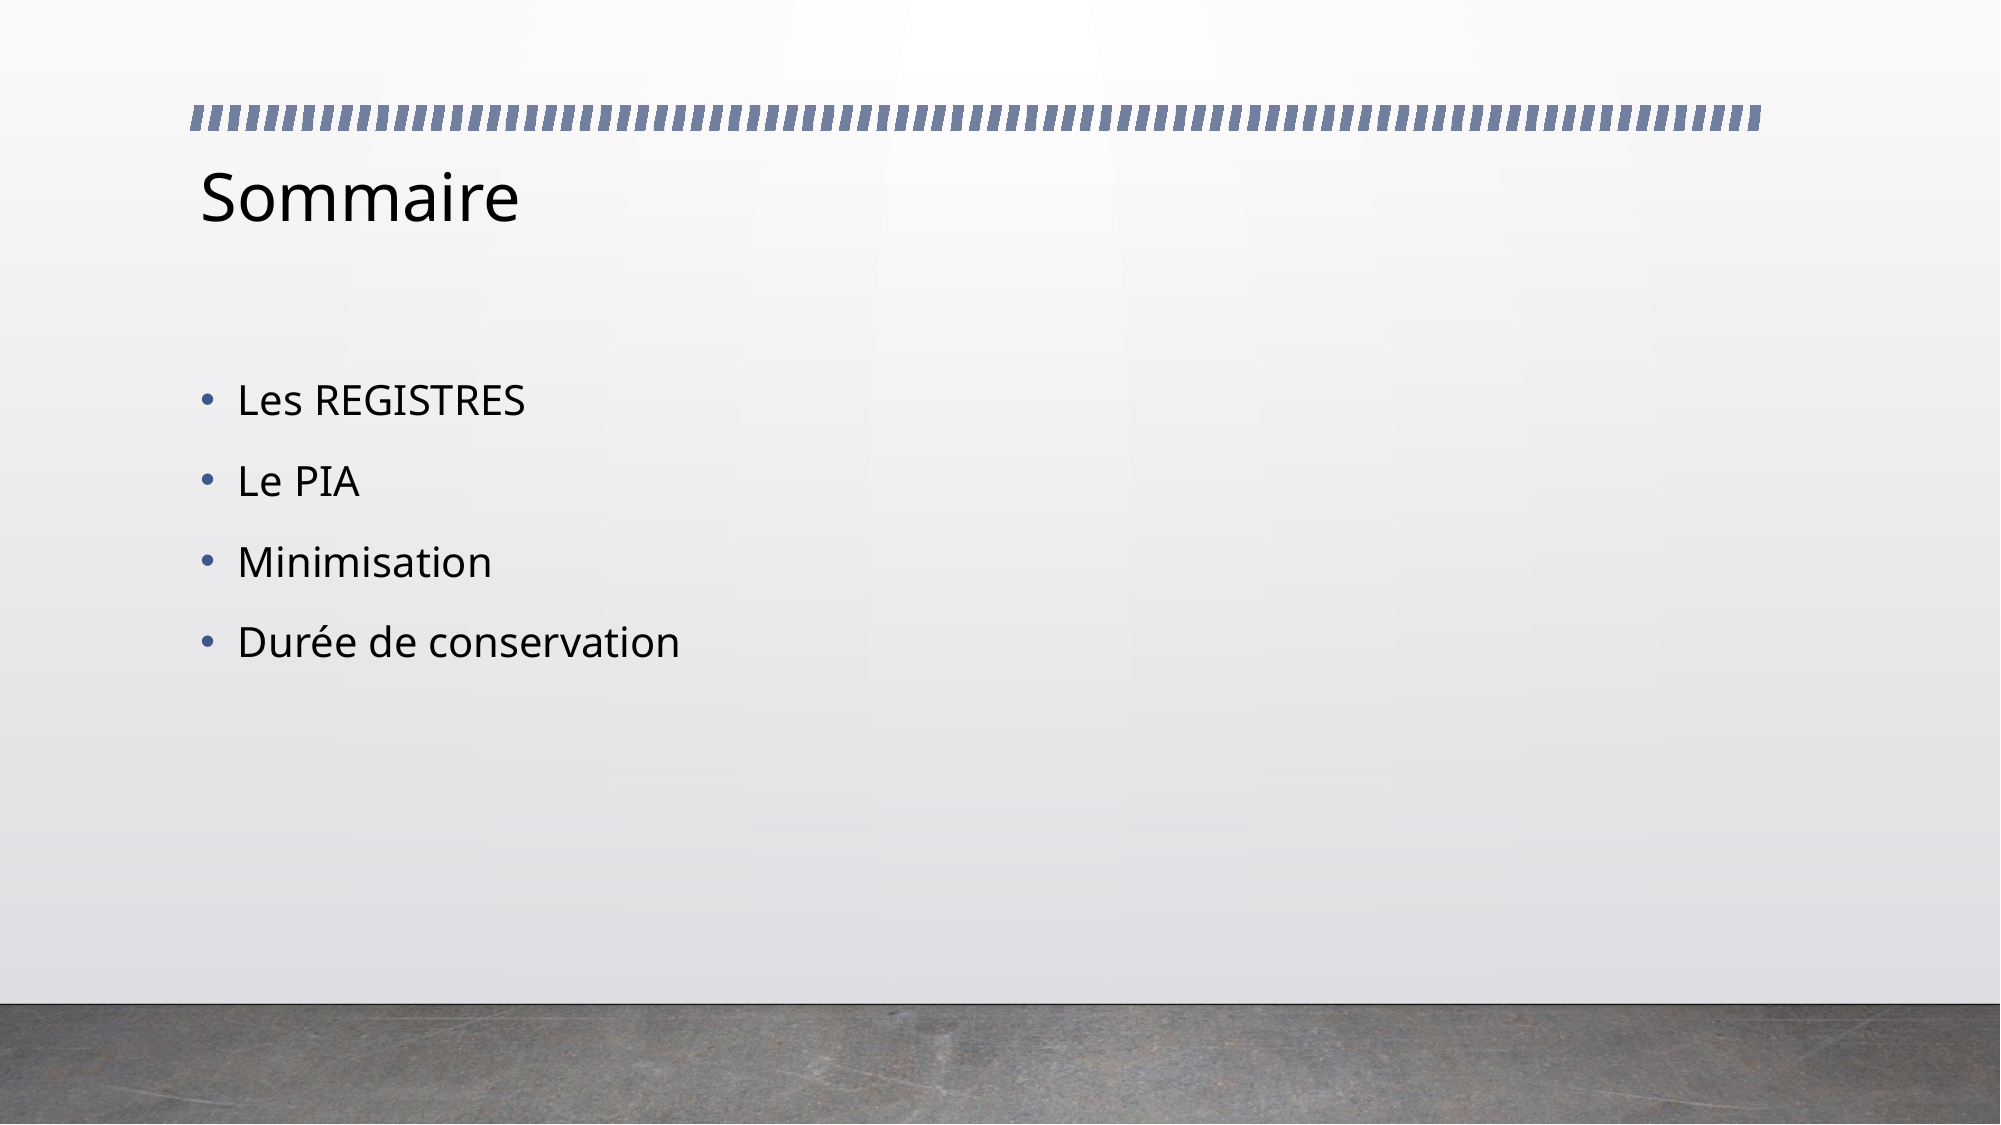

# Sommaire
Les REGISTRES
Le PIA
Minimisation
Durée de conservation